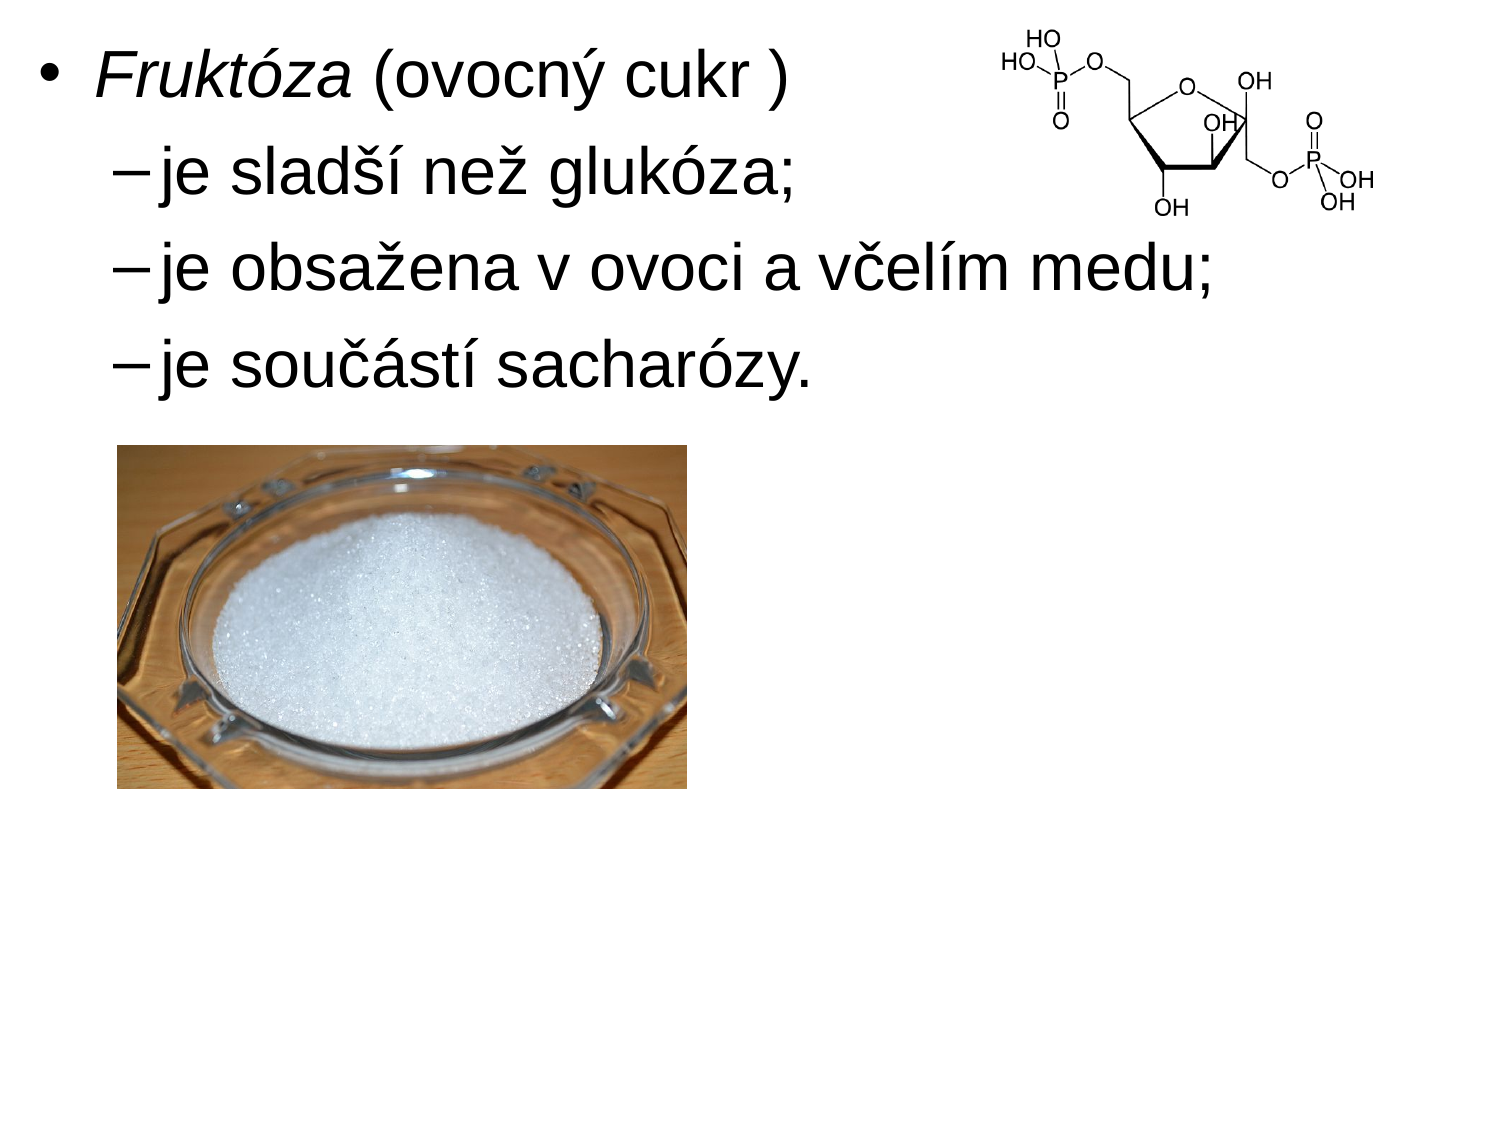

# Fruktóza (ovocný cukr )
je sladší než glukóza;
je obsažena v ovoci a včelím medu;
je součástí sacharózy.